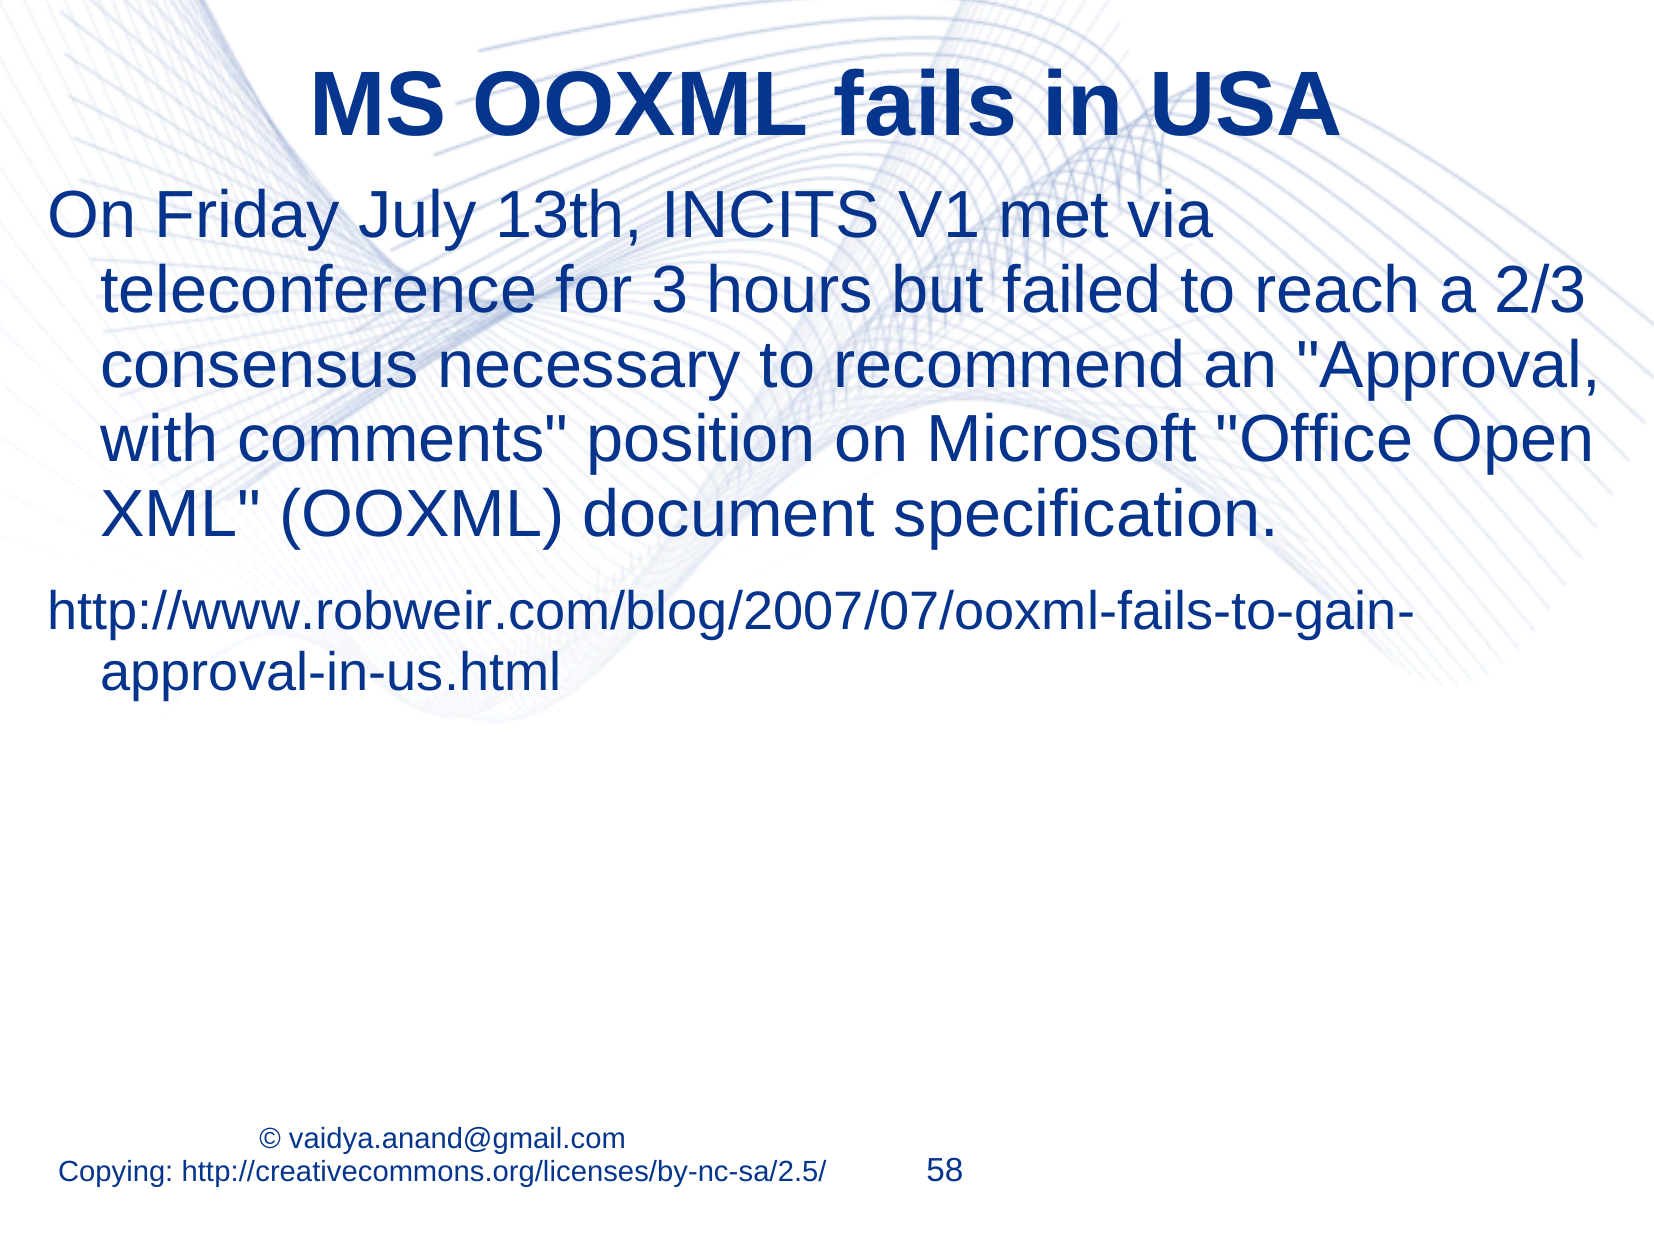

# MS OOXML fails in USA
On Friday July 13th, INCITS V1 met via teleconference for 3 hours but failed to reach a 2/3 consensus necessary to recommend an "Approval, with comments" position on Microsoft "Office Open XML" (OOXML) document specification.
http://www.robweir.com/blog/2007/07/ooxml-fails-to-gain-approval-in-us.html
http://www.broffice.org
58